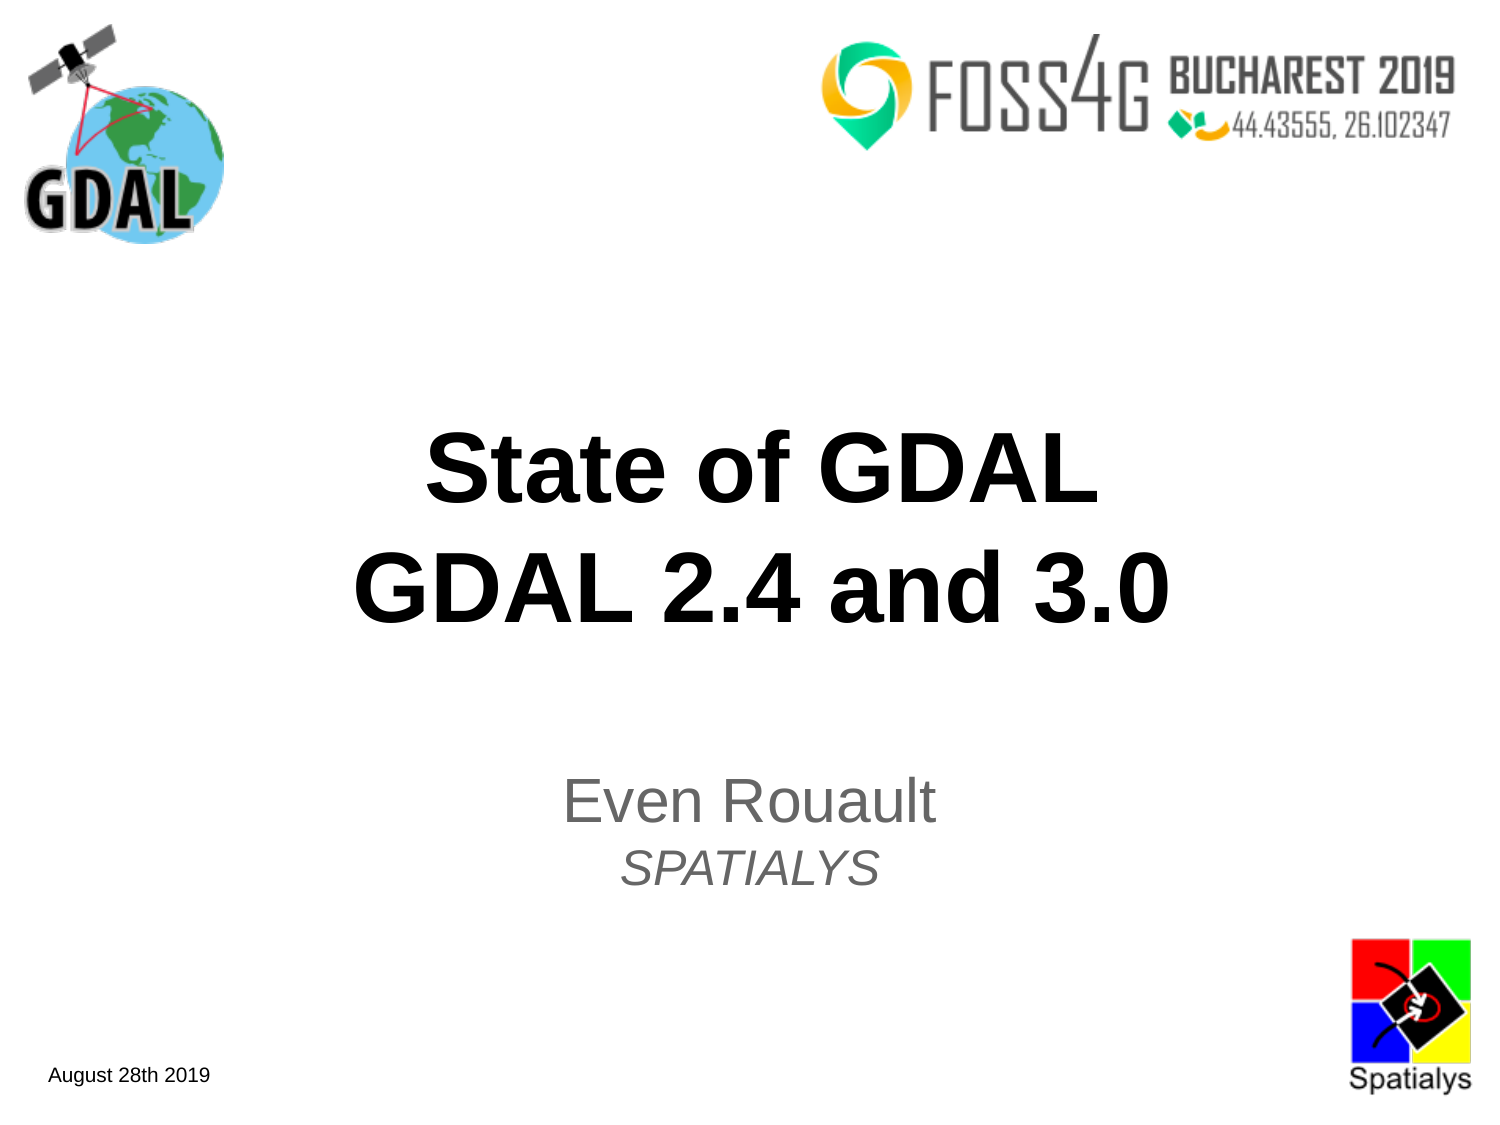

# State of GDAL GDAL 2.4 and 3.0
Even Rouault
SPATIALYS
August 28th 2019